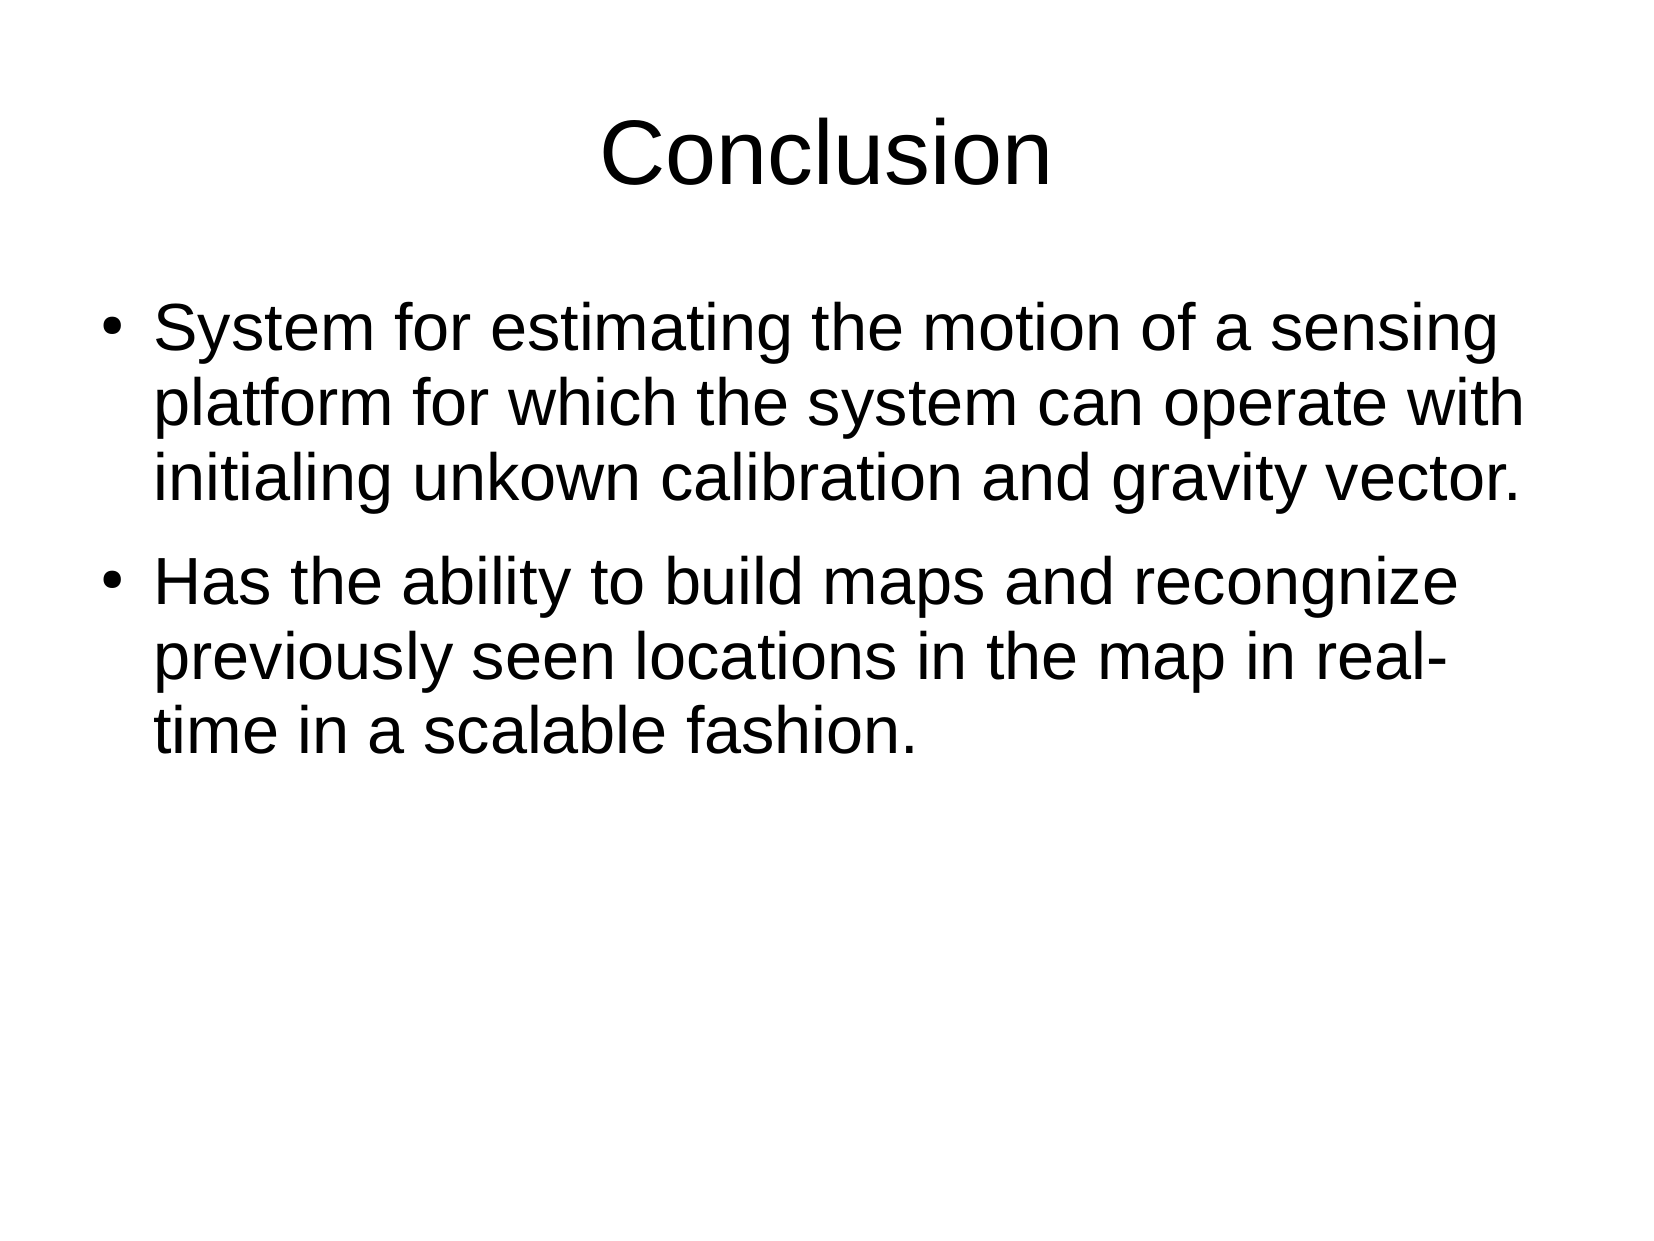

# Conclusion
System for estimating the motion of a sensing platform for which the system can operate with initialing unkown calibration and gravity vector.
Has the ability to build maps and recongnize previously seen locations in the map in real-time in a scalable fashion.